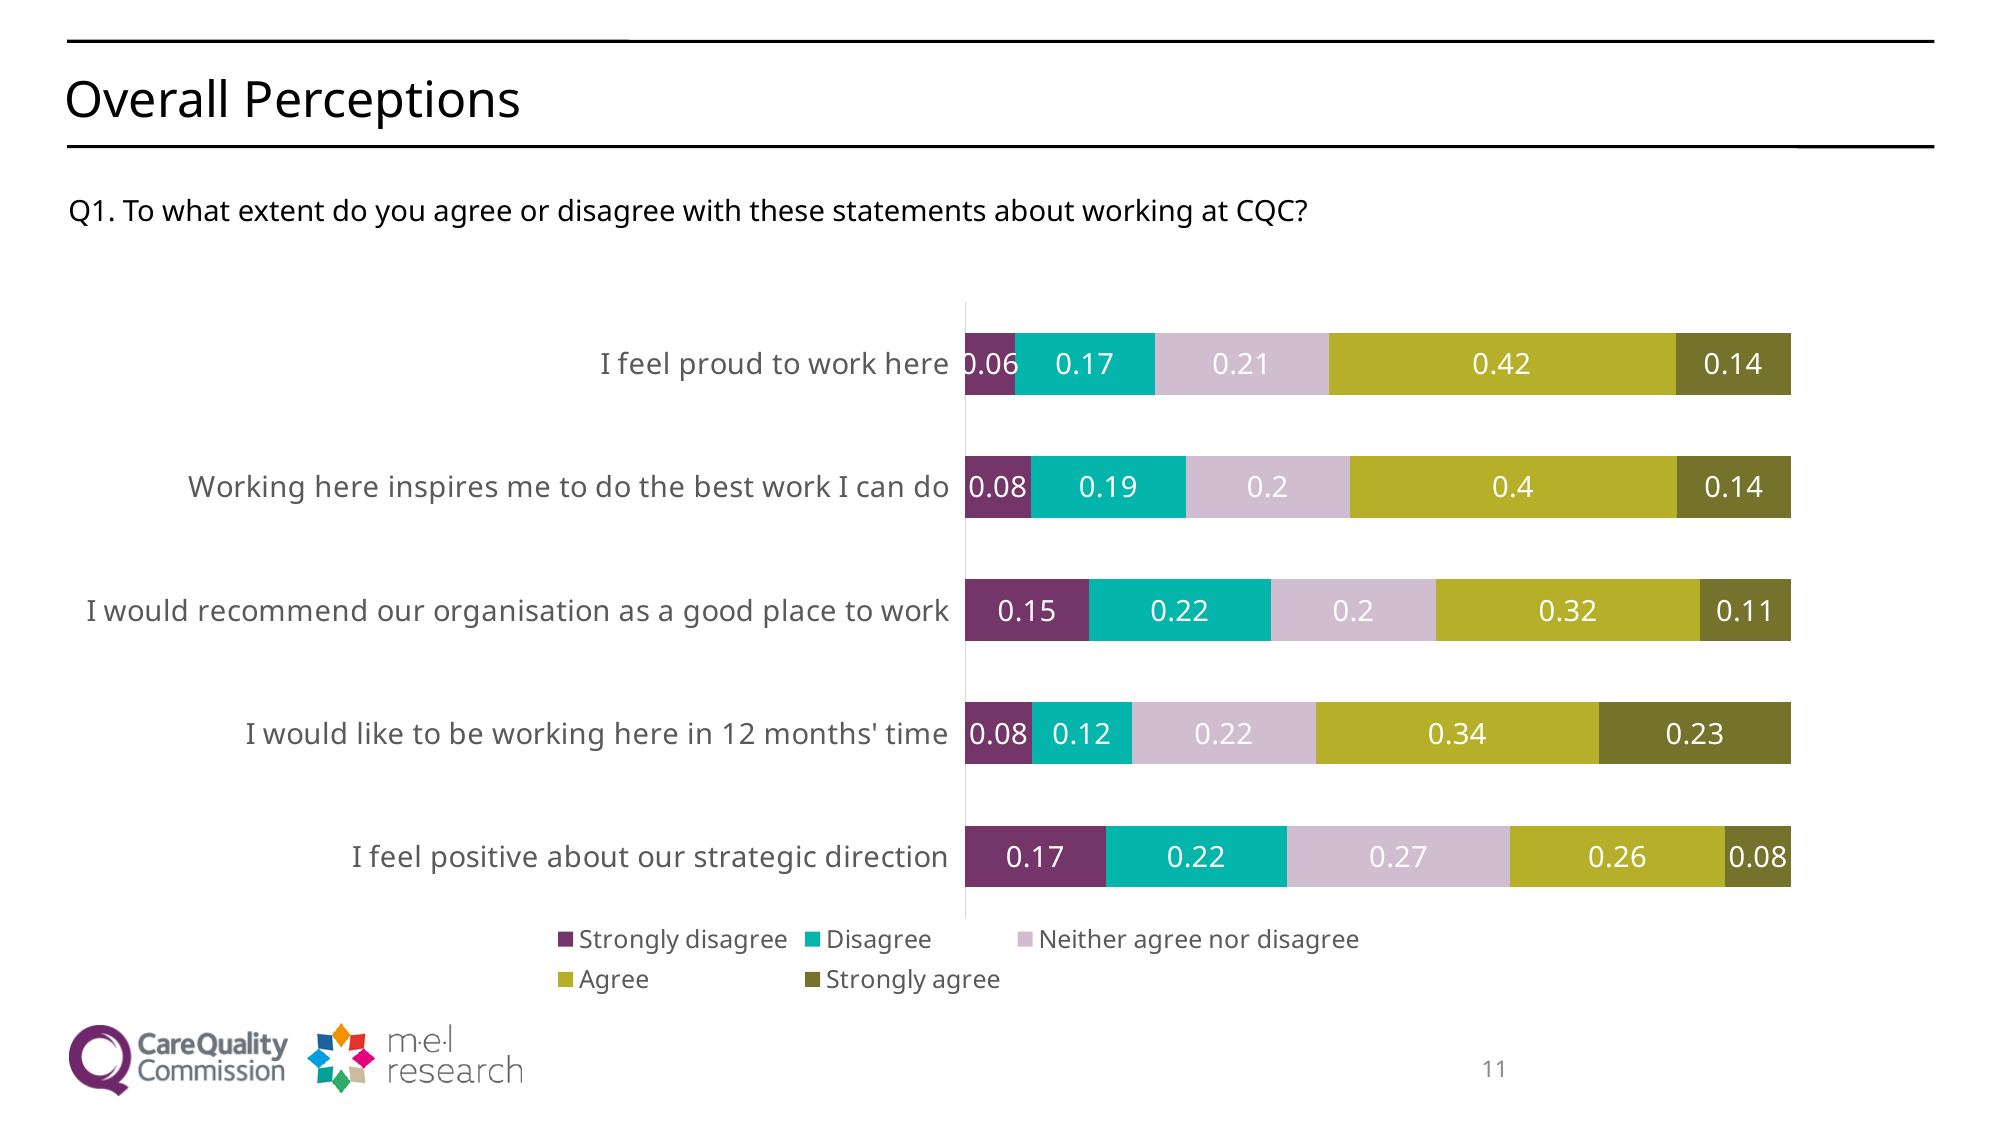

# Overall Perceptions
Q1. To what extent do you agree or disagree with these statements about working at CQC?
### Chart
| Category | Strongly disagree | Disagree | Neither agree nor disagree | Agree | Strongly agree |
|---|---|---|---|---|---|
| I feel proud to work here | 0.06 | 0.17 | 0.21 | 0.42 | 0.14 |
| Working here inspires me to do the best work I can do | 0.08 | 0.19 | 0.2 | 0.4 | 0.14 |
| I would recommend our organisation as a good place to work | 0.15 | 0.22 | 0.2 | 0.32 | 0.11 |
| I would like to be working here in 12 months' time | 0.08 | 0.12 | 0.22 | 0.34 | 0.23 |
| I feel positive about our strategic direction | 0.17 | 0.22 | 0.27 | 0.26 | 0.08 |
7